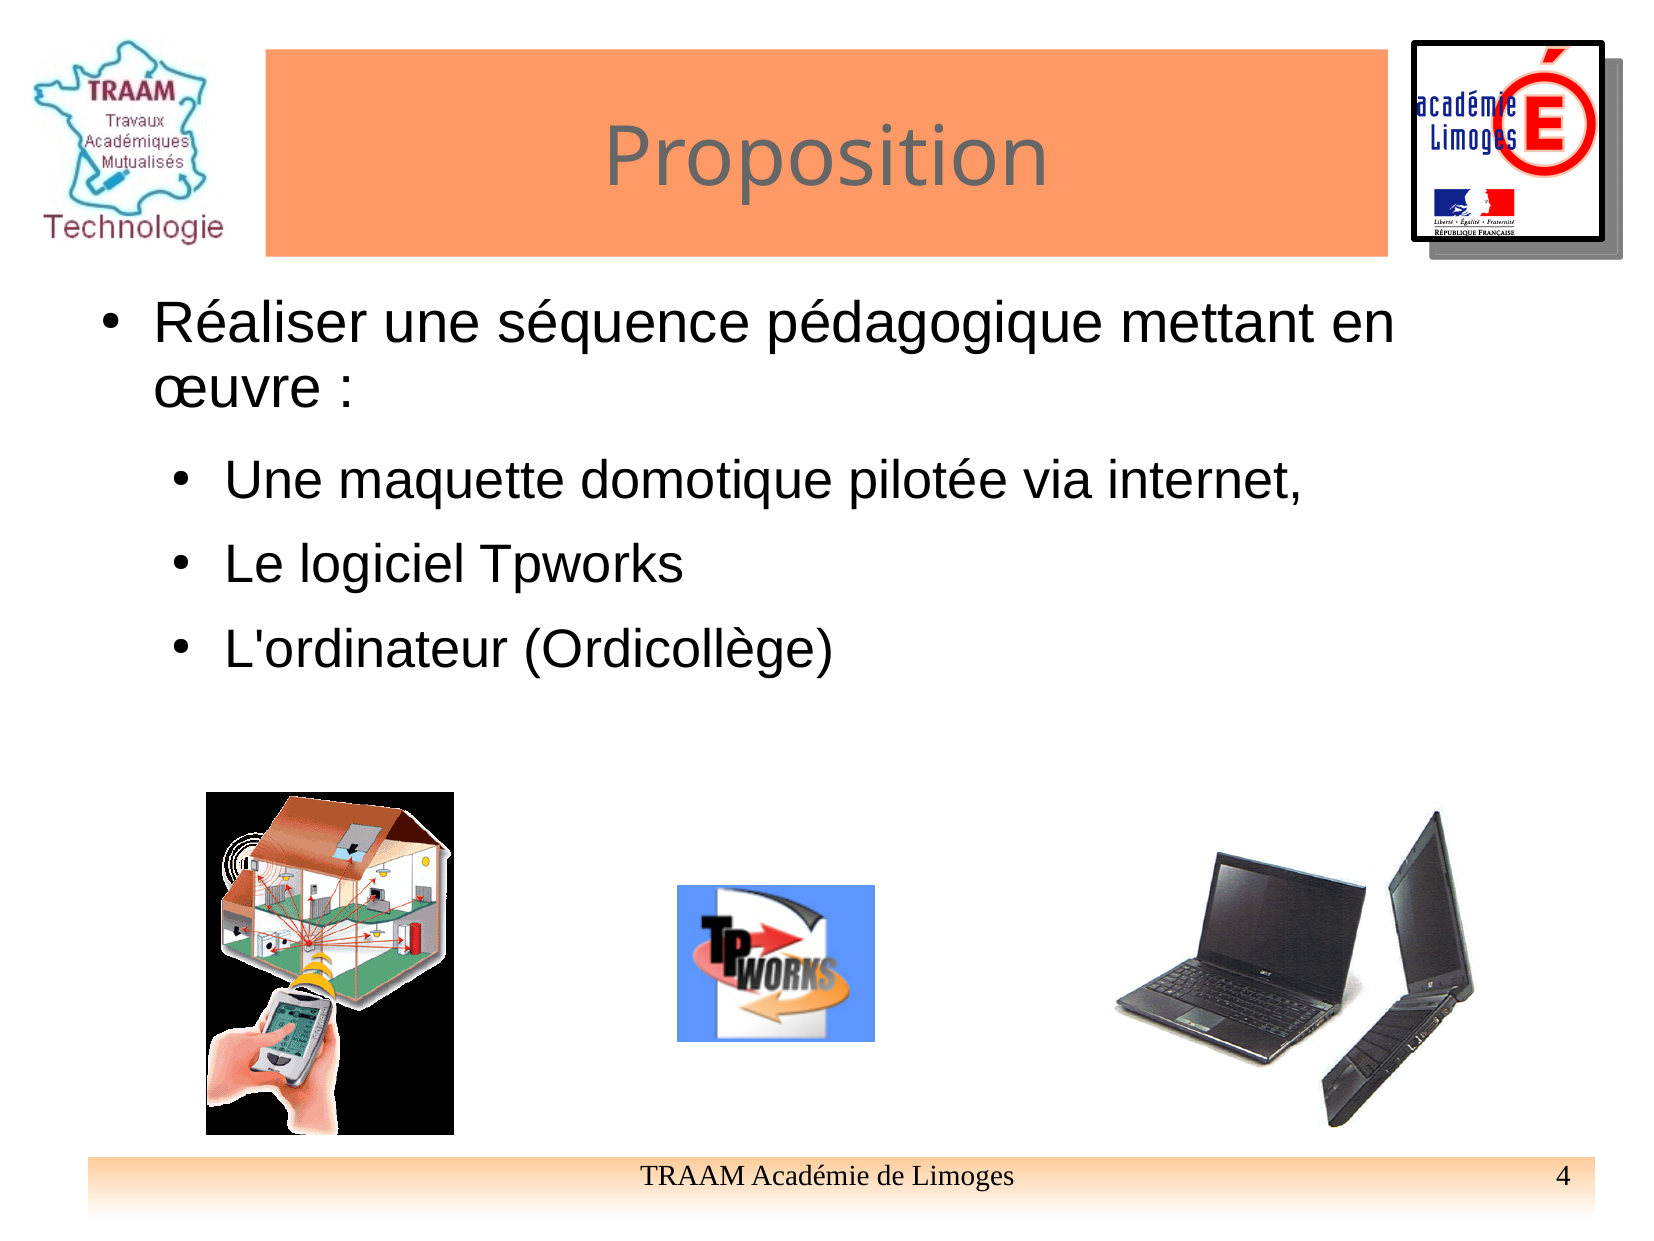

# Proposition
Réaliser une séquence pédagogique mettant en œuvre :
Une maquette domotique pilotée via internet,
Le logiciel Tpworks
L'ordinateur (Ordicollège)
TRAAM Académie de Limoges
4